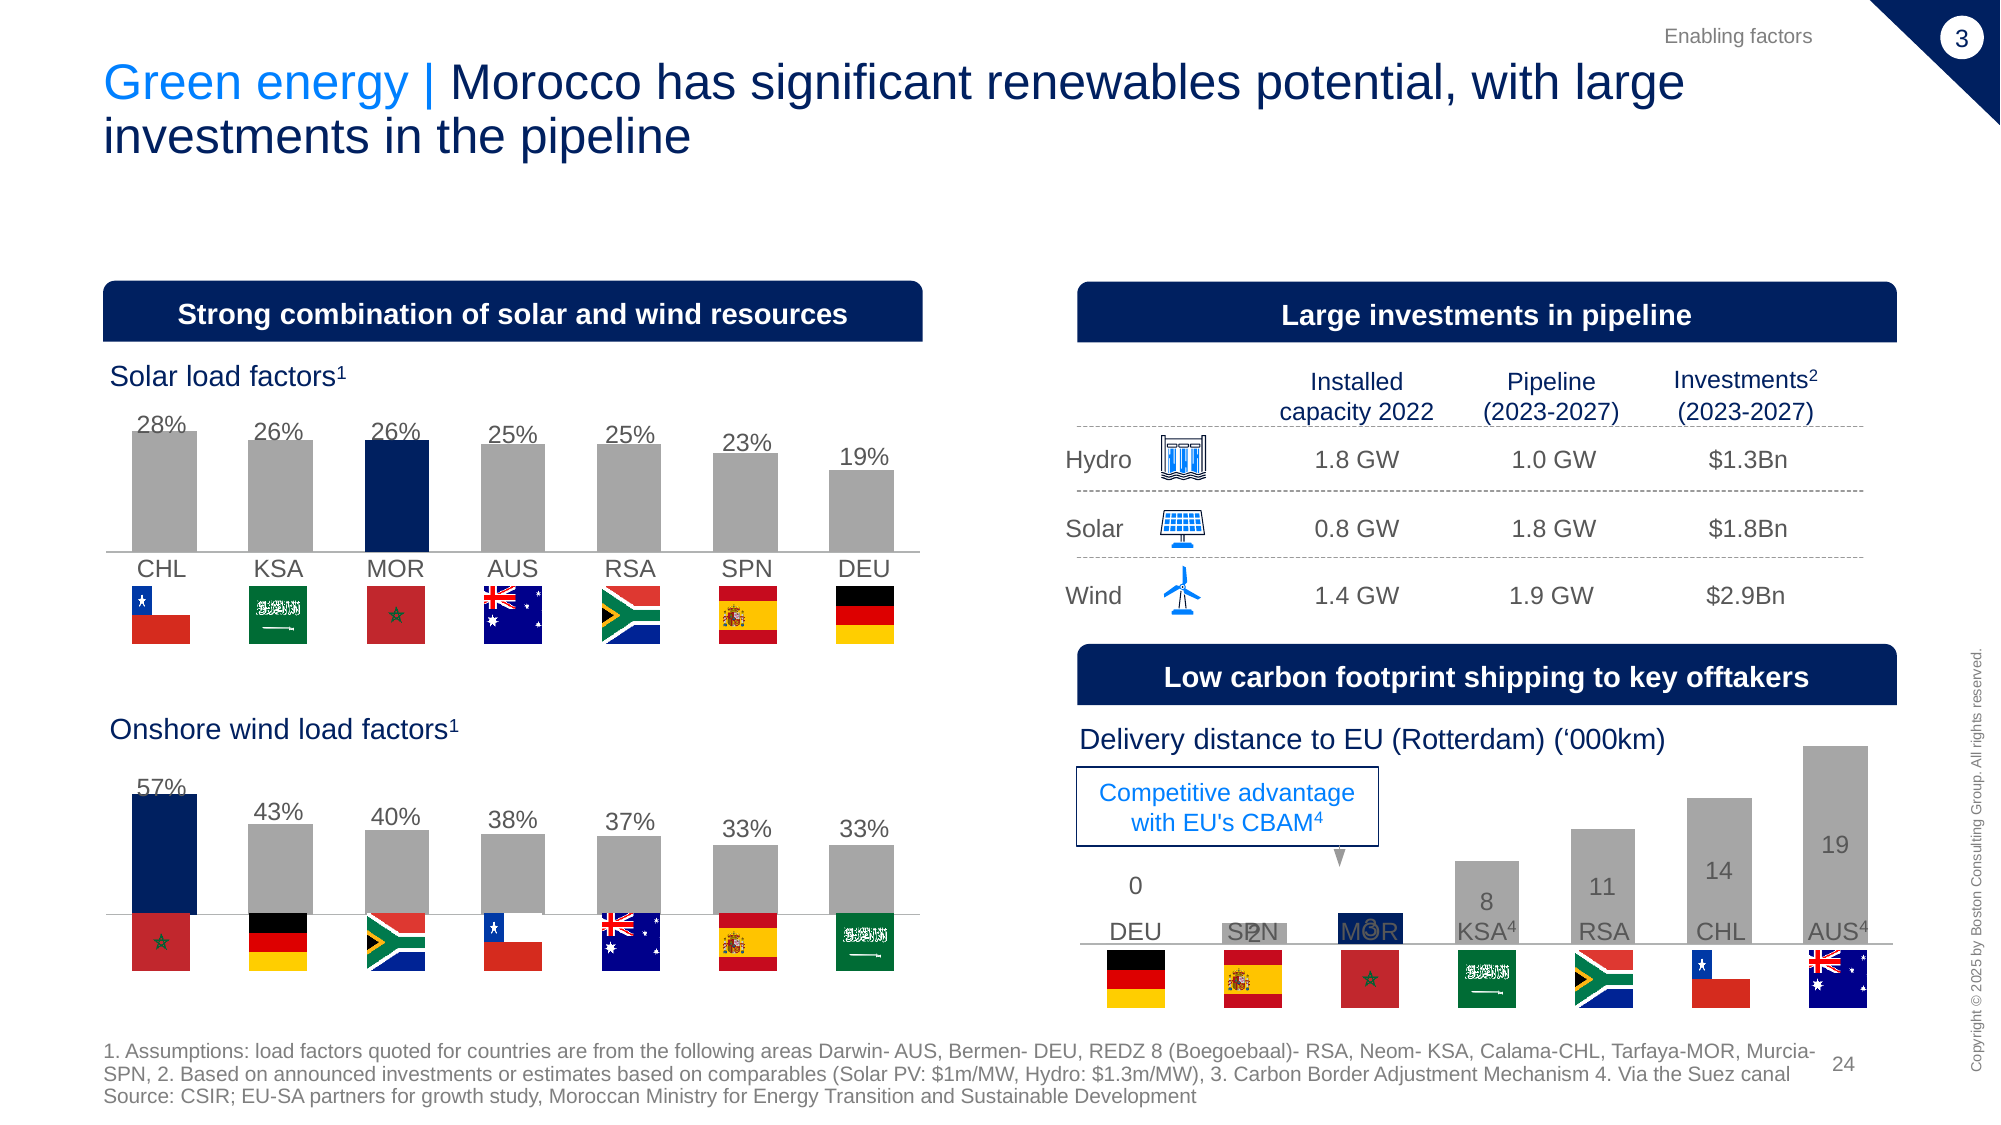

Enabling factors
3
# Green energy | Morocco has significant renewables potential, with large investments in the pipeline
Strong combination of solar and wind resources
Large investments in pipeline
Solar load factors1
Investments2
(2023-2027)
Installed capacity 2022
Pipeline
(2023-2027)
28%
26%
26%
25%
25%
23%
### Chart
| Category | Series1 |
|---|---|
| 1 | 28.0 |
| 2 | 26.0 |
| 3 | 26.0 |
| 4 | 25.0 |
| 5 | 25.0 |
| 6 | 23.0 |
| 7 | 19.0 |
19%
Hydro
1.8 GW
1.0 GW
$1.3Bn
Solar
0.8 GW
1.8 GW
$1.8Bn
CHL
KSA
MOR
AUS
RSA
SPN
DEU
Wind
1.4 GW
1.9 GW
$2.9Bn
Low carbon footprint shipping to key offtakers
Onshore wind load factors1
Delivery distance to EU (Rotterdam) (‘000km)
### Chart
| Category | Series1 |
|---|---|
| 1 | 0.0 |
| 2 | 2.0 |
| 3 | 3.0 |
| 4 | 8.0 |
| 5 | 11.0 |
| 6 | 14.0 |
| 7 | 19.0 |Competitive advantage with EU's CBAM4
57%
### Chart
| Category | Series1 |
|---|---|
| 1 | 57.0 |
| 2 | 43.0 |
| 3 | 40.0 |
| 4 | 38.0 |
| 5 | 37.0 |
| 6 | 33.0 |
| 7 | 33.0 |43%
40%
38%
37%
33%
33%
0
MOR
DEU
RSA
CHL
AUS
SPN
KSA
DEU
SPN
MOR
KSA4
RSA
CHL
AUS4
1. Assumptions: load factors quoted for countries are from the following areas Darwin- AUS, Bermen- DEU, REDZ 8 (Boegoebaal)- RSA, Neom- KSA, Calama-CHL, Tarfaya-MOR, Murcia- SPN, 2. Based on announced investments or estimates based on comparables (Solar PV: $1m/MW, Hydro: $1.3m/MW), 3. Carbon Border Adjustment Mechanism 4. Via the Suez canal
Source: CSIR; EU-SA partners for growth study, Moroccan Ministry for Energy Transition and Sustainable Development